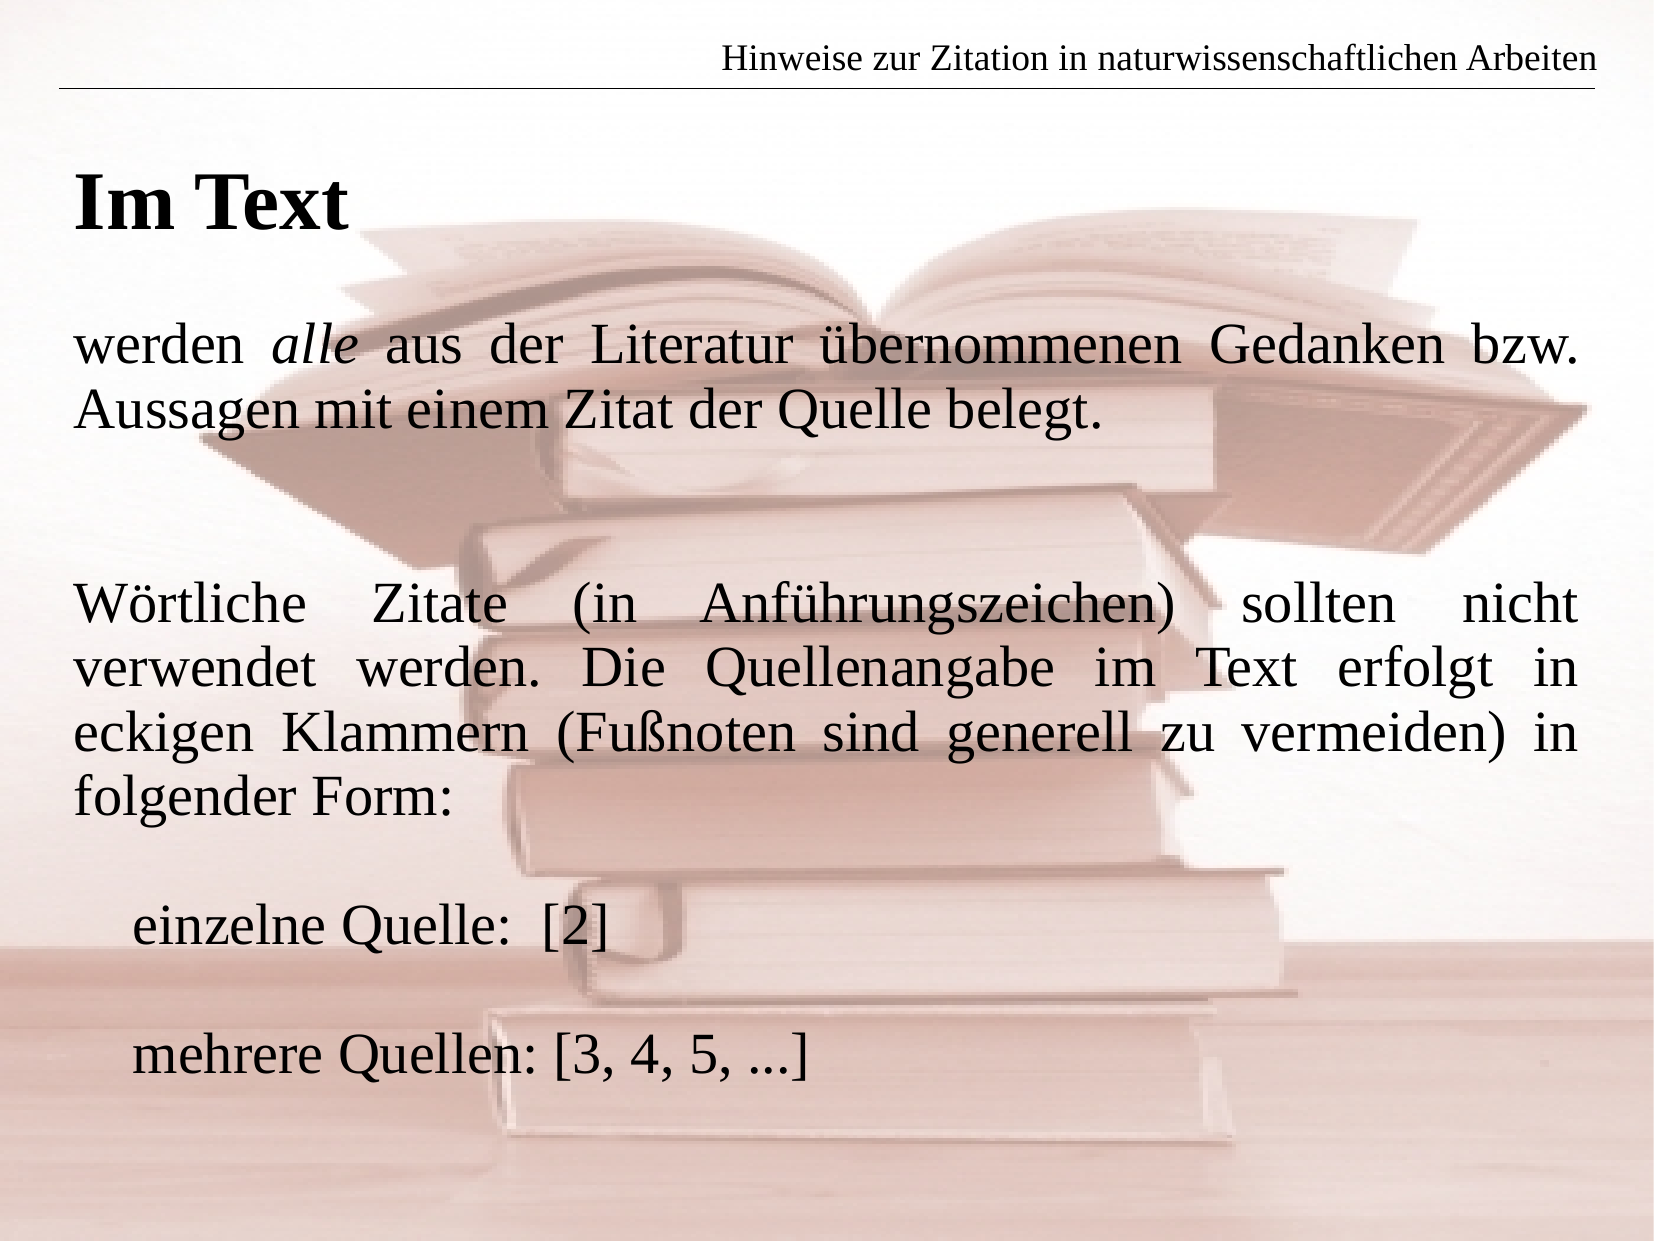

Hinweise zur Zitation in naturwissenschaftlichen Arbeiten
Im Text
werden alle aus der Literatur übernommenen Gedanken bzw. Aussagen mit einem Zitat der Quelle belegt.
Wörtliche Zitate (in Anführungszeichen) sollten nicht verwendet werden. Die Quellenangabe im Text erfolgt in eckigen Klammern (Fußnoten sind generell zu vermeiden) in folgender Form:
einzelne Quelle:  [2]
mehrere Quellen: [3, 4, 5, ...]